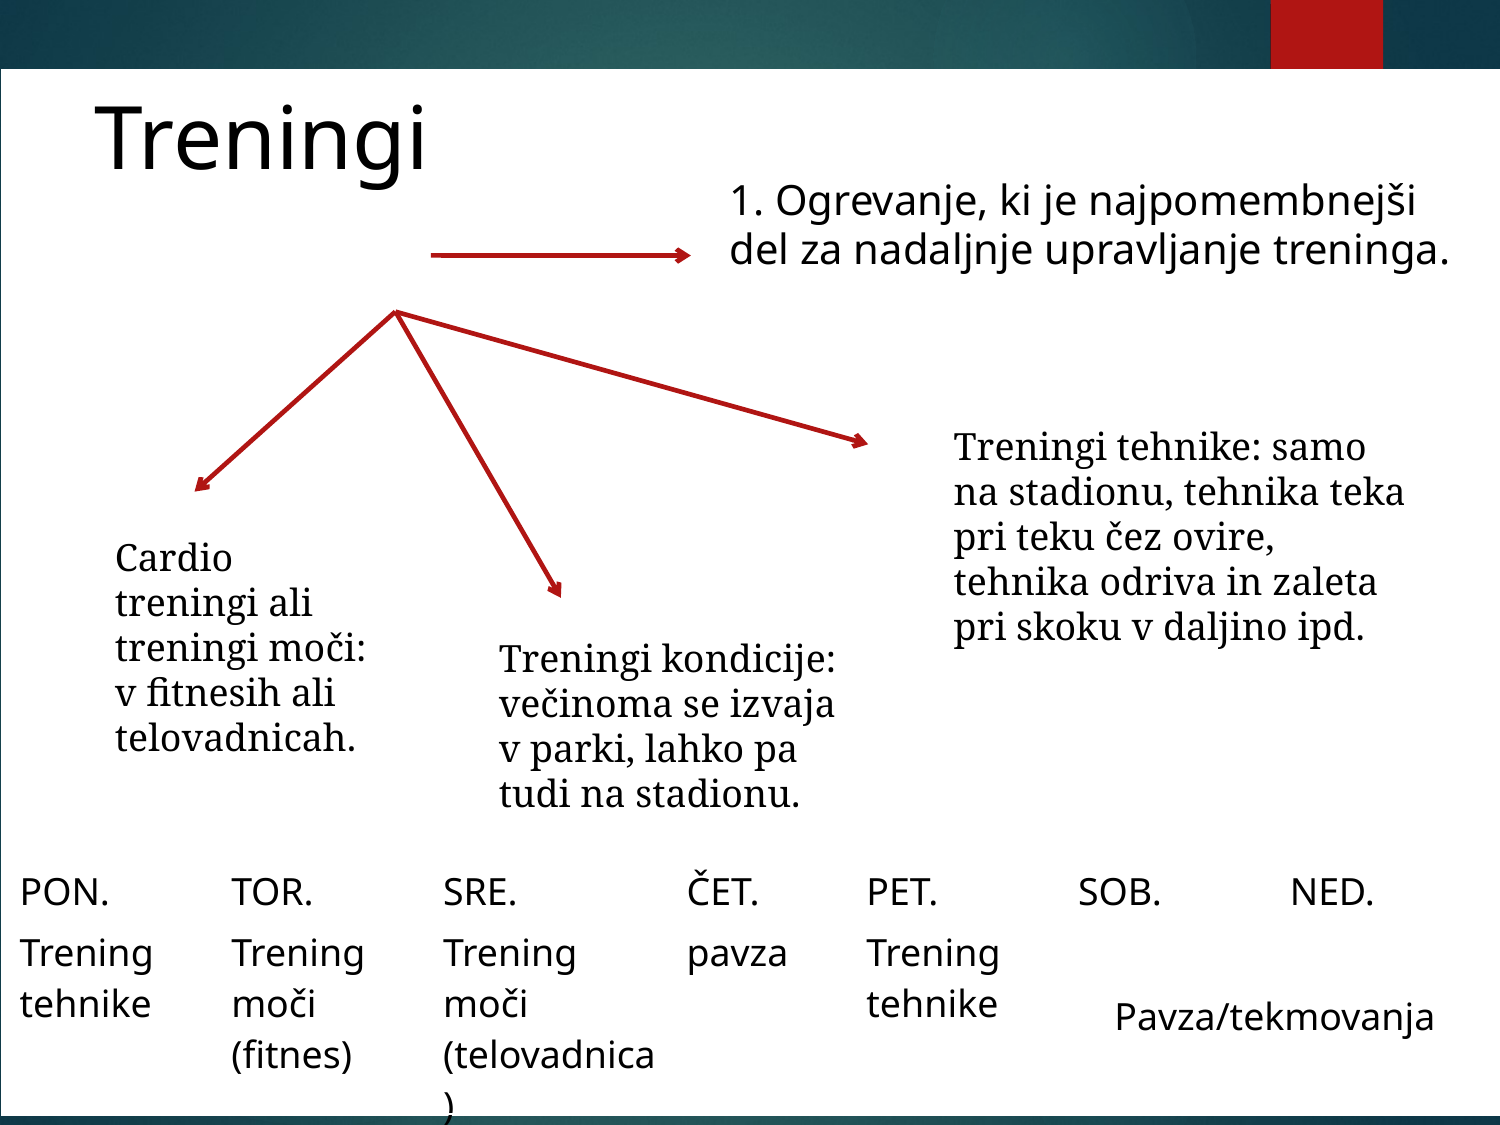

# Treningi
1. Ogrevanje, ki je najpomembnejši del za nadaljnje upravljanje treninga.
Treningi tehnike: samo na stadionu, tehnika teka pri teku čez ovire, tehnika odriva in zaleta pri skoku v daljino ipd.
Cardio treningi ali treningi moči: v fitnesih ali telovadnicah.
Treningi kondicije: večinoma se izvaja v parki, lahko pa tudi na stadionu.
| PON. | TOR. | SRE. | ČET. | PET. | SOB. | NED. |
| --- | --- | --- | --- | --- | --- | --- |
| Trening tehnike | Trening moči (fitnes) | Trening moči (telovadnica) | pavza | Trening tehnike | Pavza/tekmovanja | |